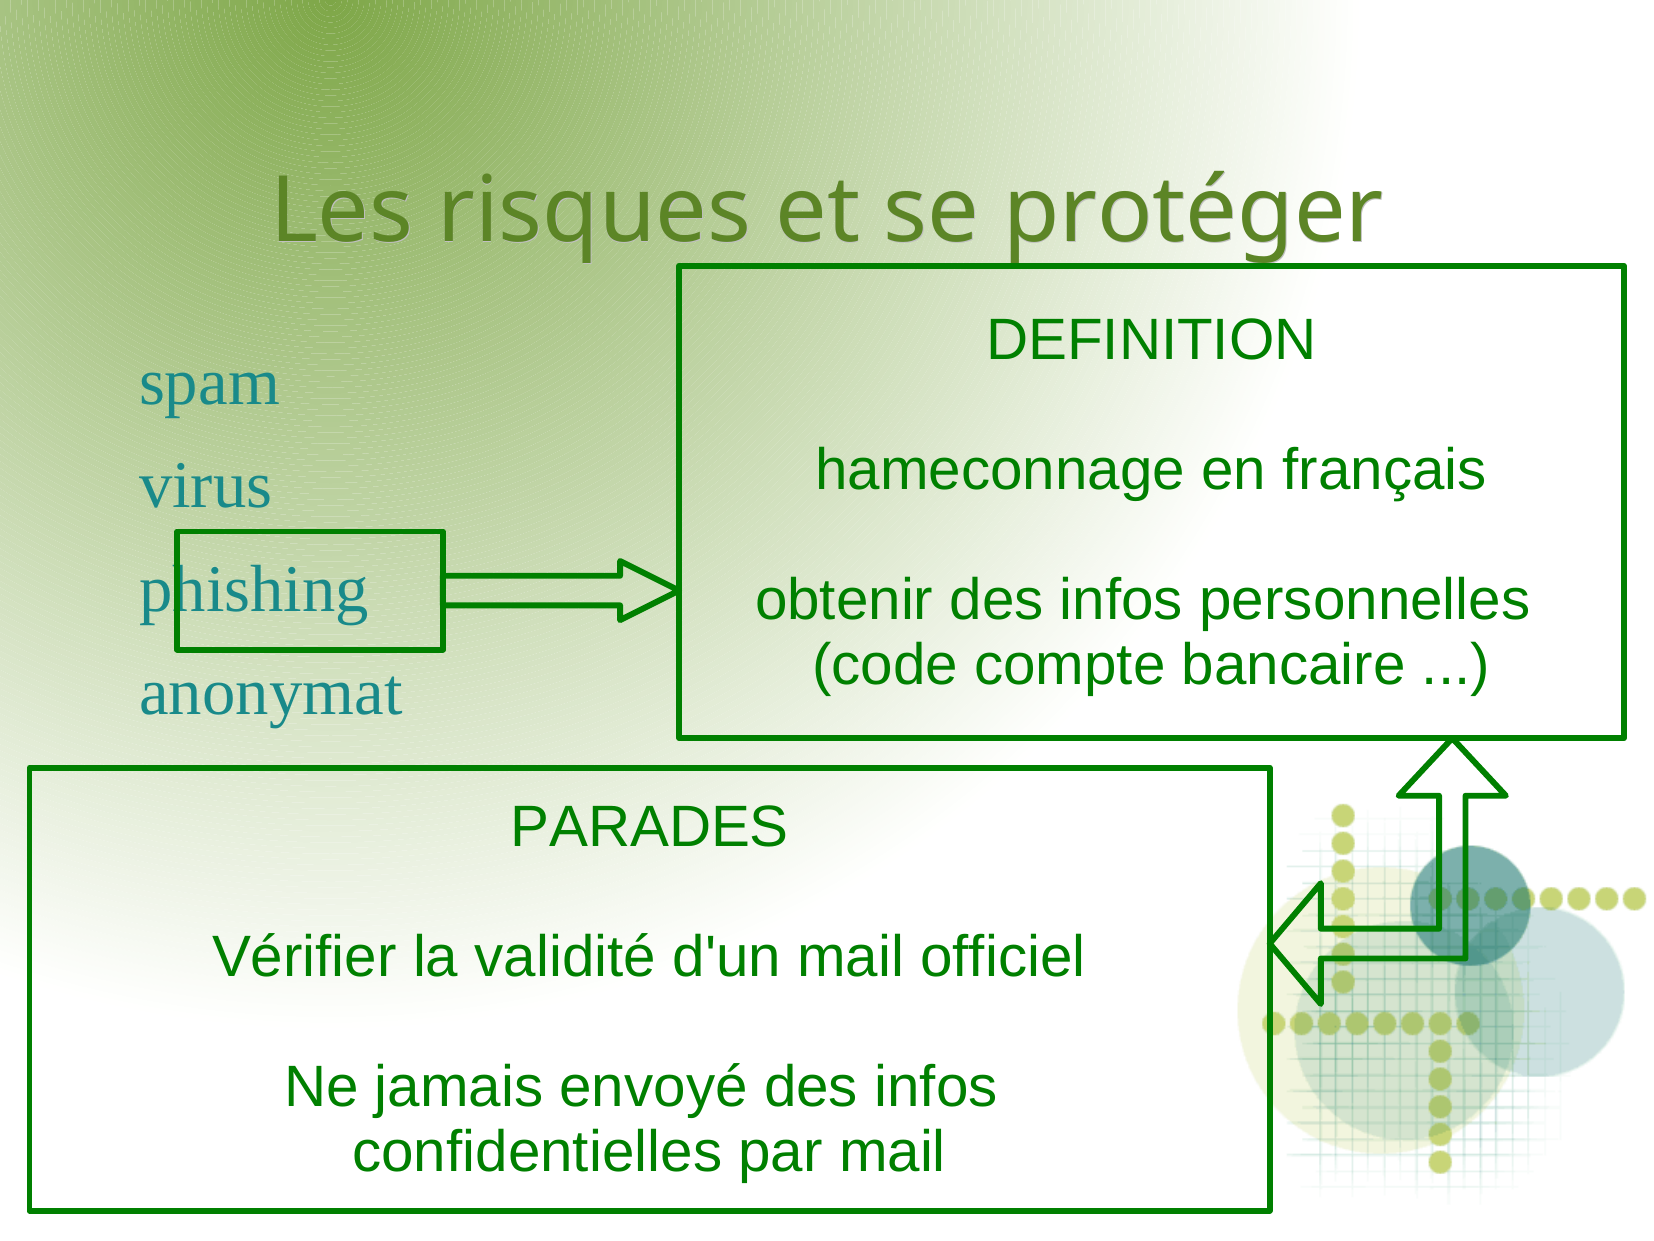

# Les risques et se protéger
DEFINITION
hameconnage en français
obtenir des infos personnelles
(code compte bancaire ...)
spam
virus
phishing
anonymat
PARADES
Vérifier la validité d'un mail officiel
Ne jamais envoyé des infos
confidentielles par mail